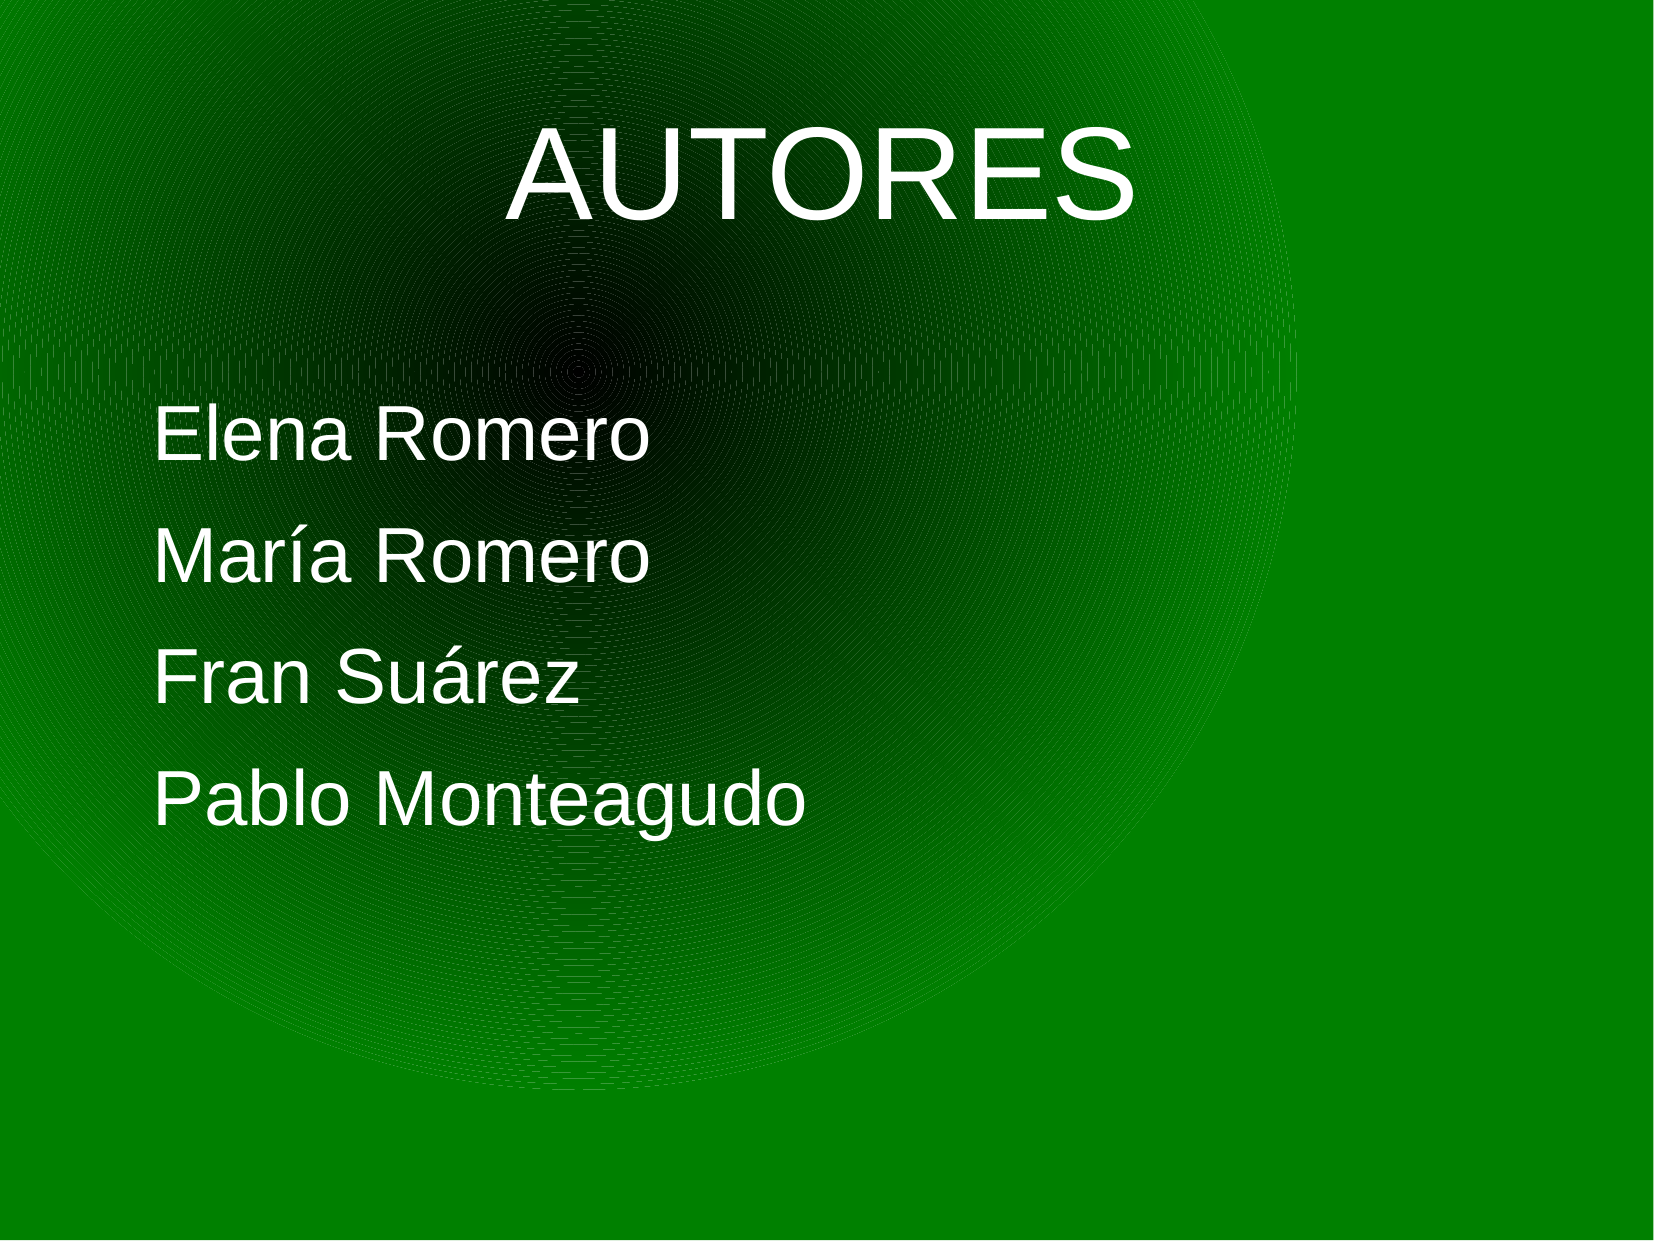

# AUTORES
Elena Romero
María Romero
Fran Suárez
Pablo Monteagudo